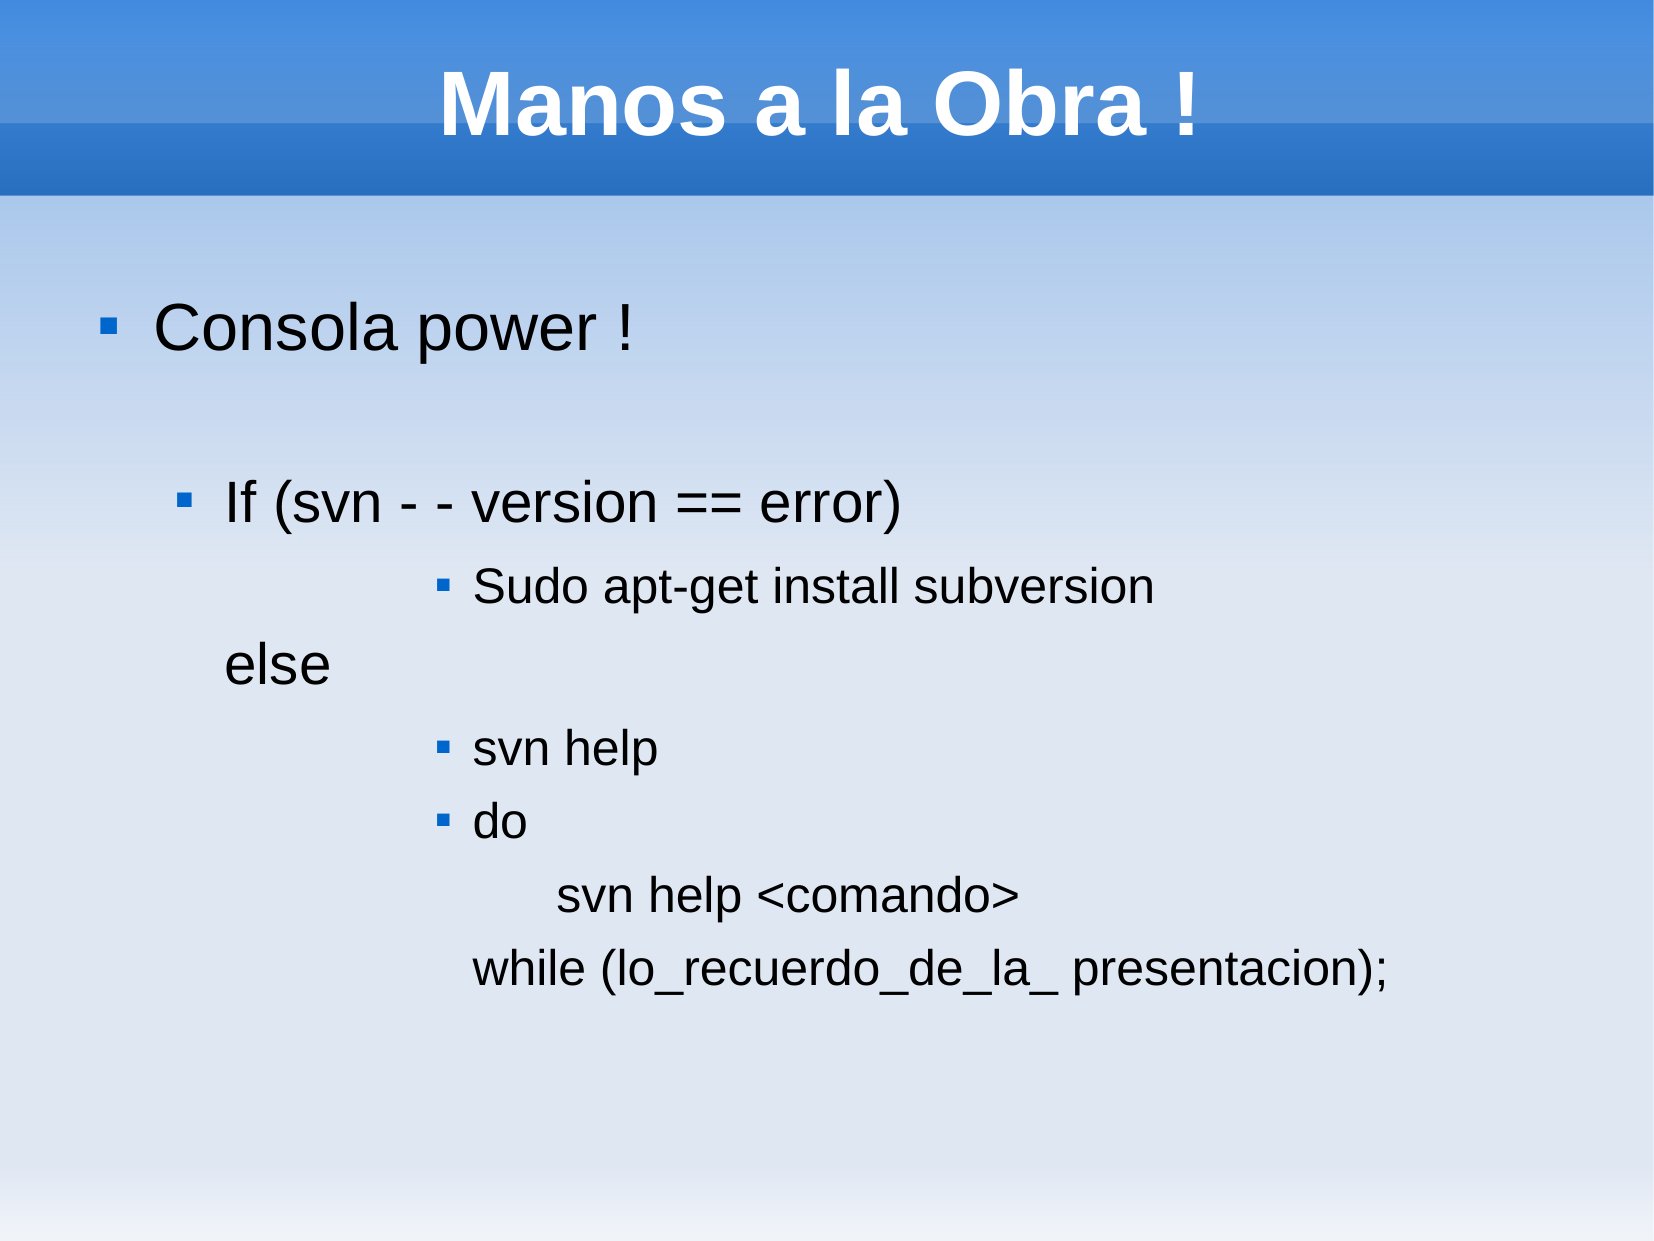

# Manos a la Obra !
Consola power !
If (svn - - version == error)
Sudo apt-get install subversion
else
svn help
do
 svn help <comando>
while (lo_recuerdo_de_la_ presentacion);